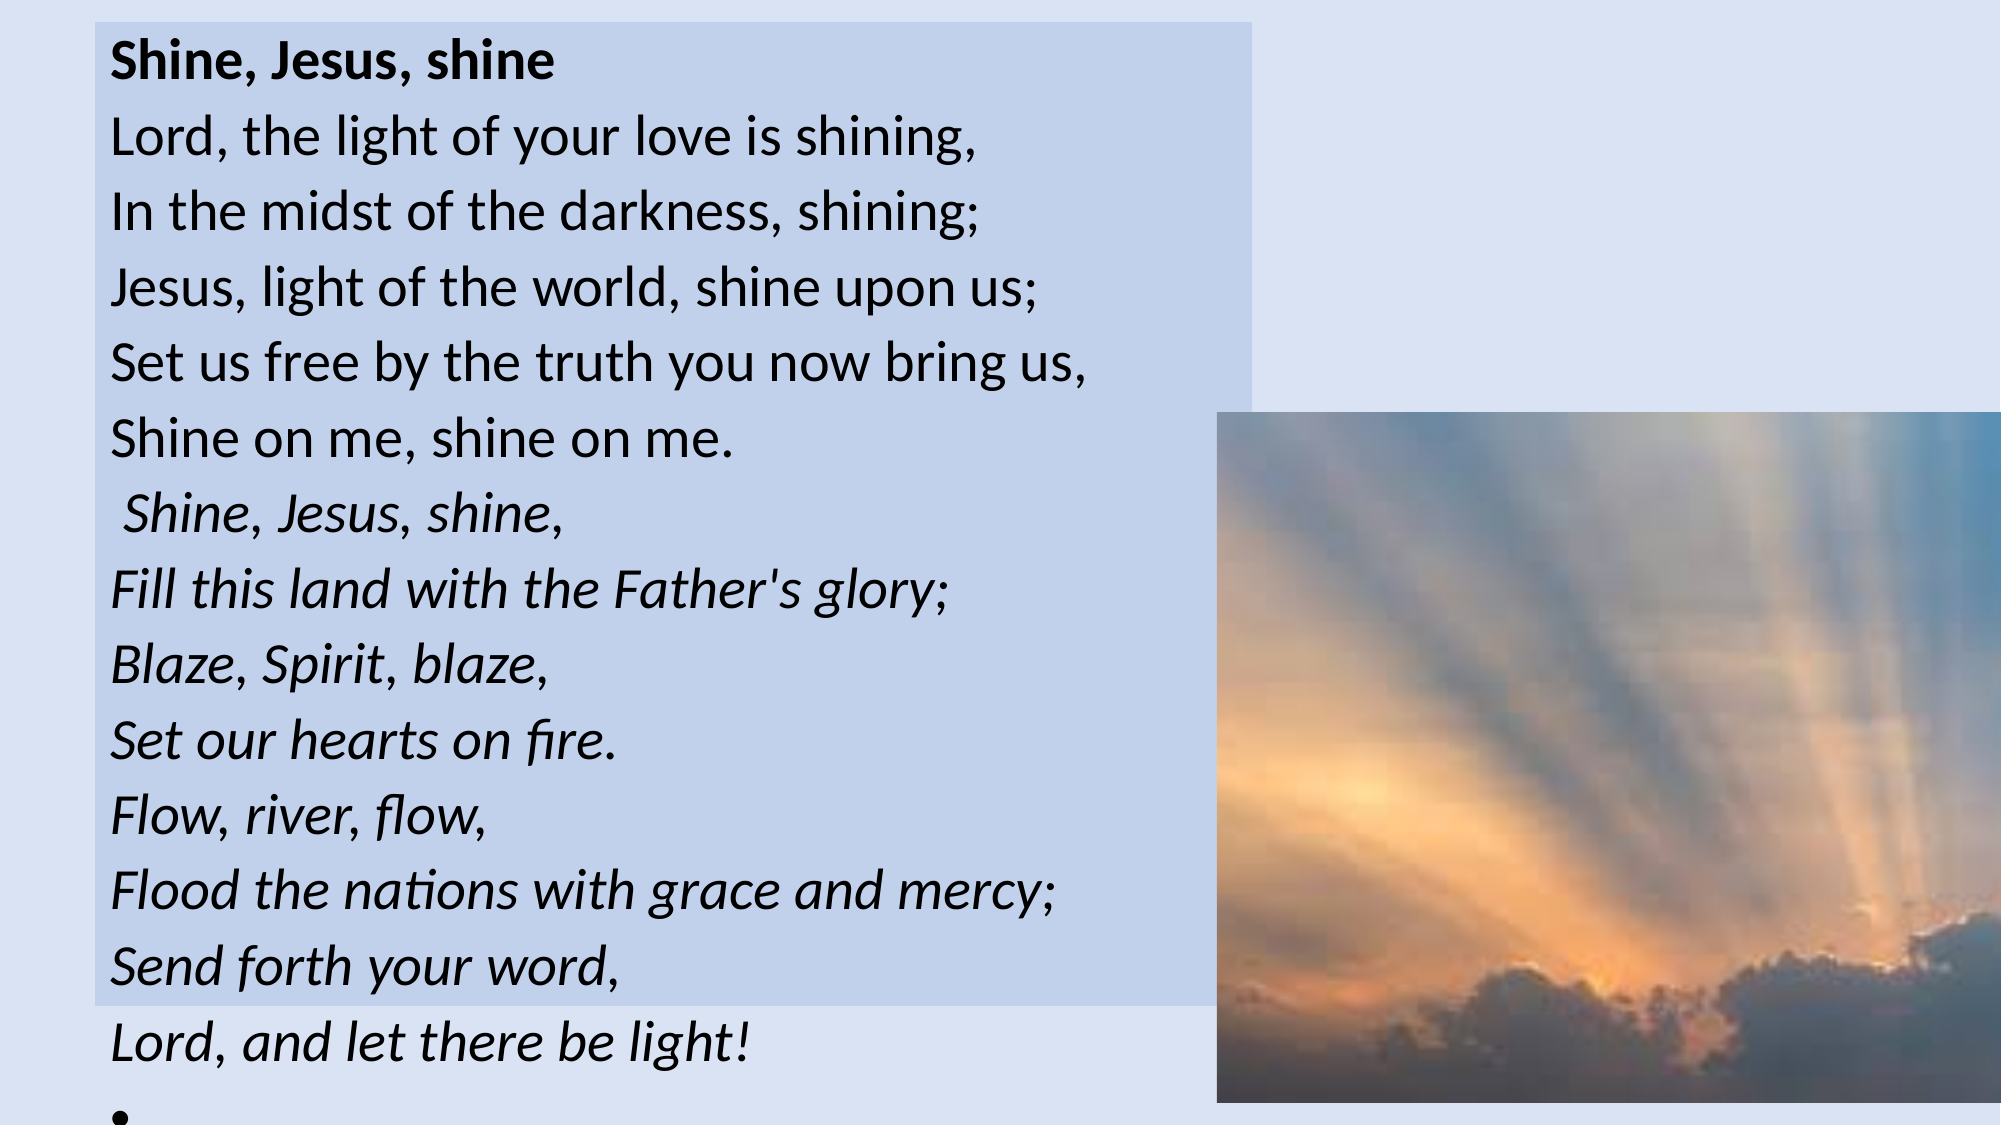

Shine, Jesus, shine
Lord, the light of your love is shining,
In the midst of the darkness, shining;
Jesus, light of the world, shine upon us;
Set us free by the truth you now bring us,
Shine on me, shine on me.
 Shine, Jesus, shine,
Fill this land with the Father's glory;
Blaze, Spirit, blaze,
Set our hearts on fire.
Flow, river, flow,
Flood the nations with grace and mercy;
Send forth your word,
Lord, and let there be light!